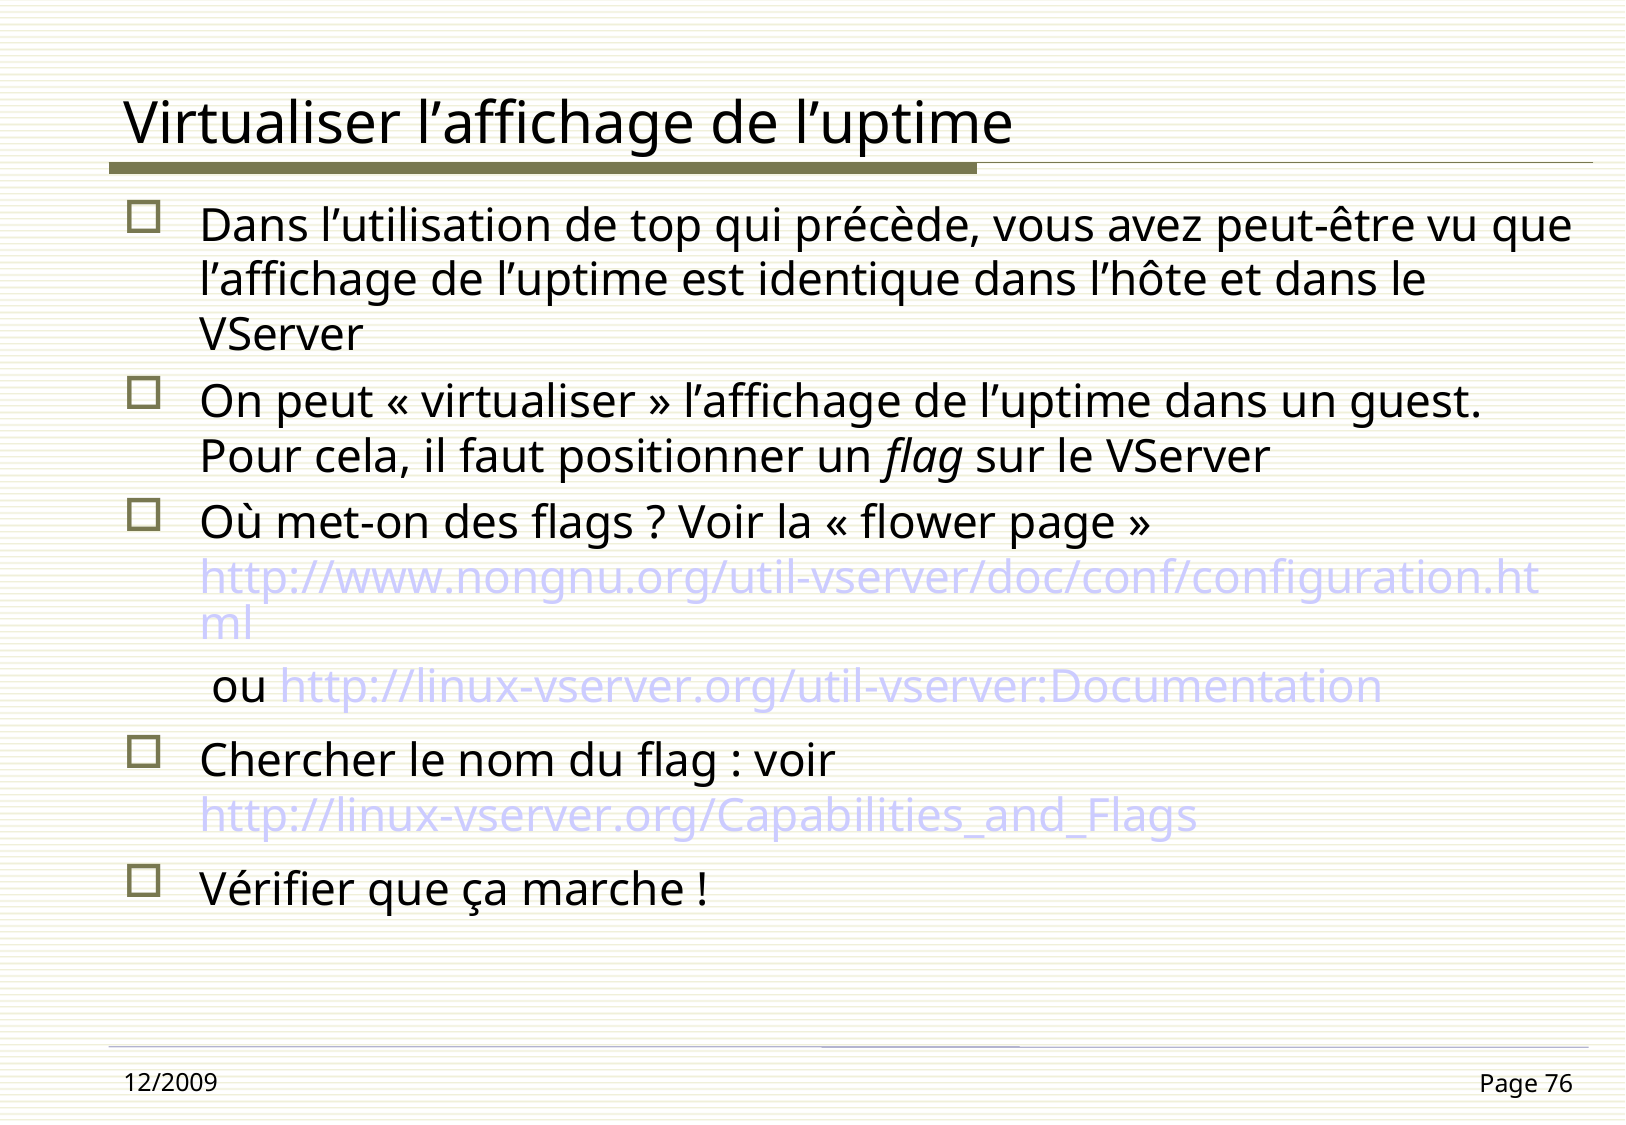

# Virtualiser l’affichage de l’uptime
Dans l’utilisation de top qui précède, vous avez peut-être vu que l’affichage de l’uptime est identique dans l’hôte et dans le VServer
On peut « virtualiser » l’affichage de l’uptime dans un guest. Pour cela, il faut positionner un flag sur le VServer
Où met-on des flags ? Voir la « flower page » http://www.nongnu.org/util-vserver/doc/conf/configuration.html ou http://linux-vserver.org/util-vserver:Documentation
Chercher le nom du flag : voir http://linux-vserver.org/Capabilities_and_Flags
Vérifier que ça marche !
76